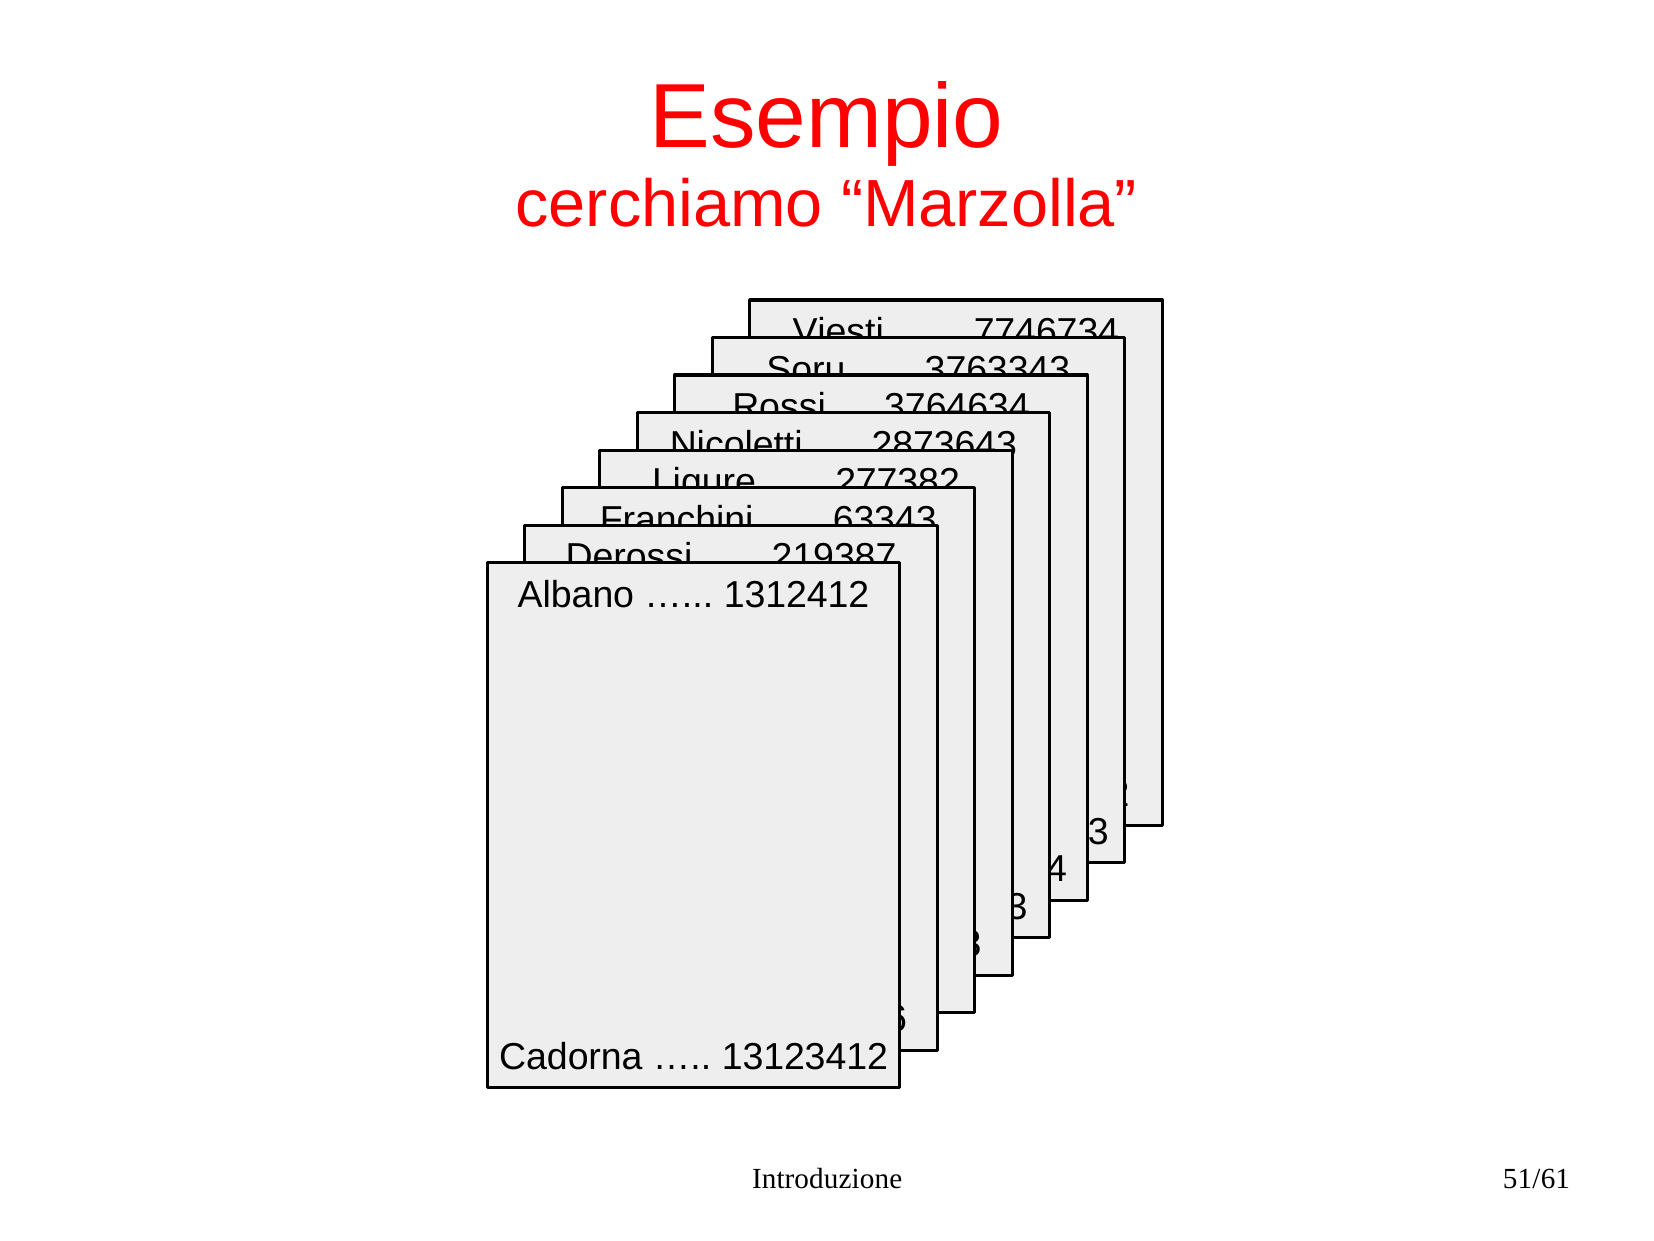

# Esempio cerchiamo “Marzolla”
Viesti …... 7746734
Zulian ….... 7716632
Soru ….. 3763343
Tancredi …. 91874363
Rossi … 3764634
Serafini ….. 37465374
Nicoletti …. 2873643
Pasquini … 34676473
Ligure ….. 277382
Marotta ….. 7365263
Franchini ….. 63343
Gaiardo ... 7632554
Derossi ….. 219387
Fortunati ….. 348726
Albano …... 1312412
Cadorna ….. 13123412
Introduzione
51